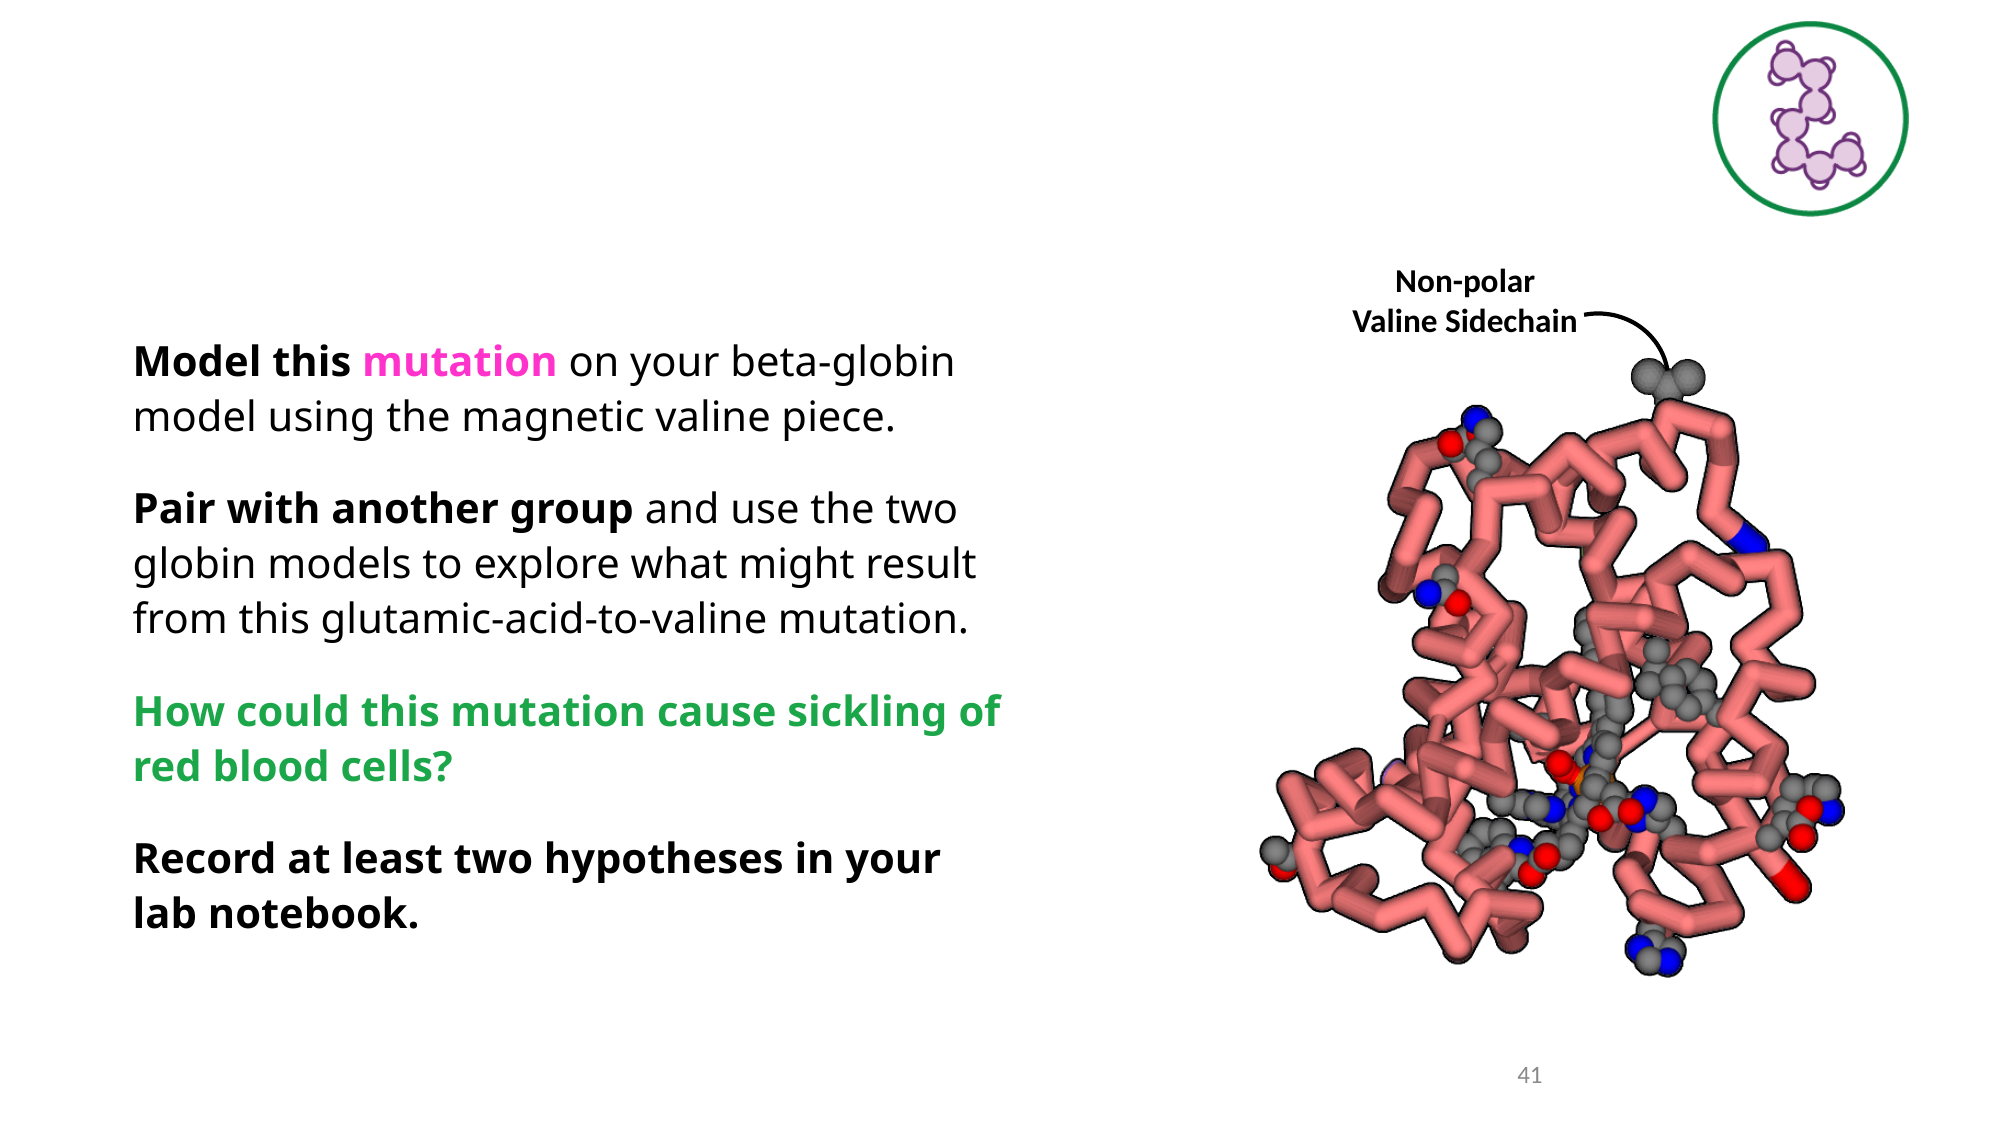

How Does Valine Affect Hemoglobin Function?
Non-polar
Valine Sidechain
Model this mutation on your beta-globin model using the magnetic valine piece.
Pair with another group and use the two globin models to explore what might result from this glutamic-acid-to-valine mutation.
How could this mutation cause sickling of red blood cells?
Record at least two hypotheses in your lab notebook.